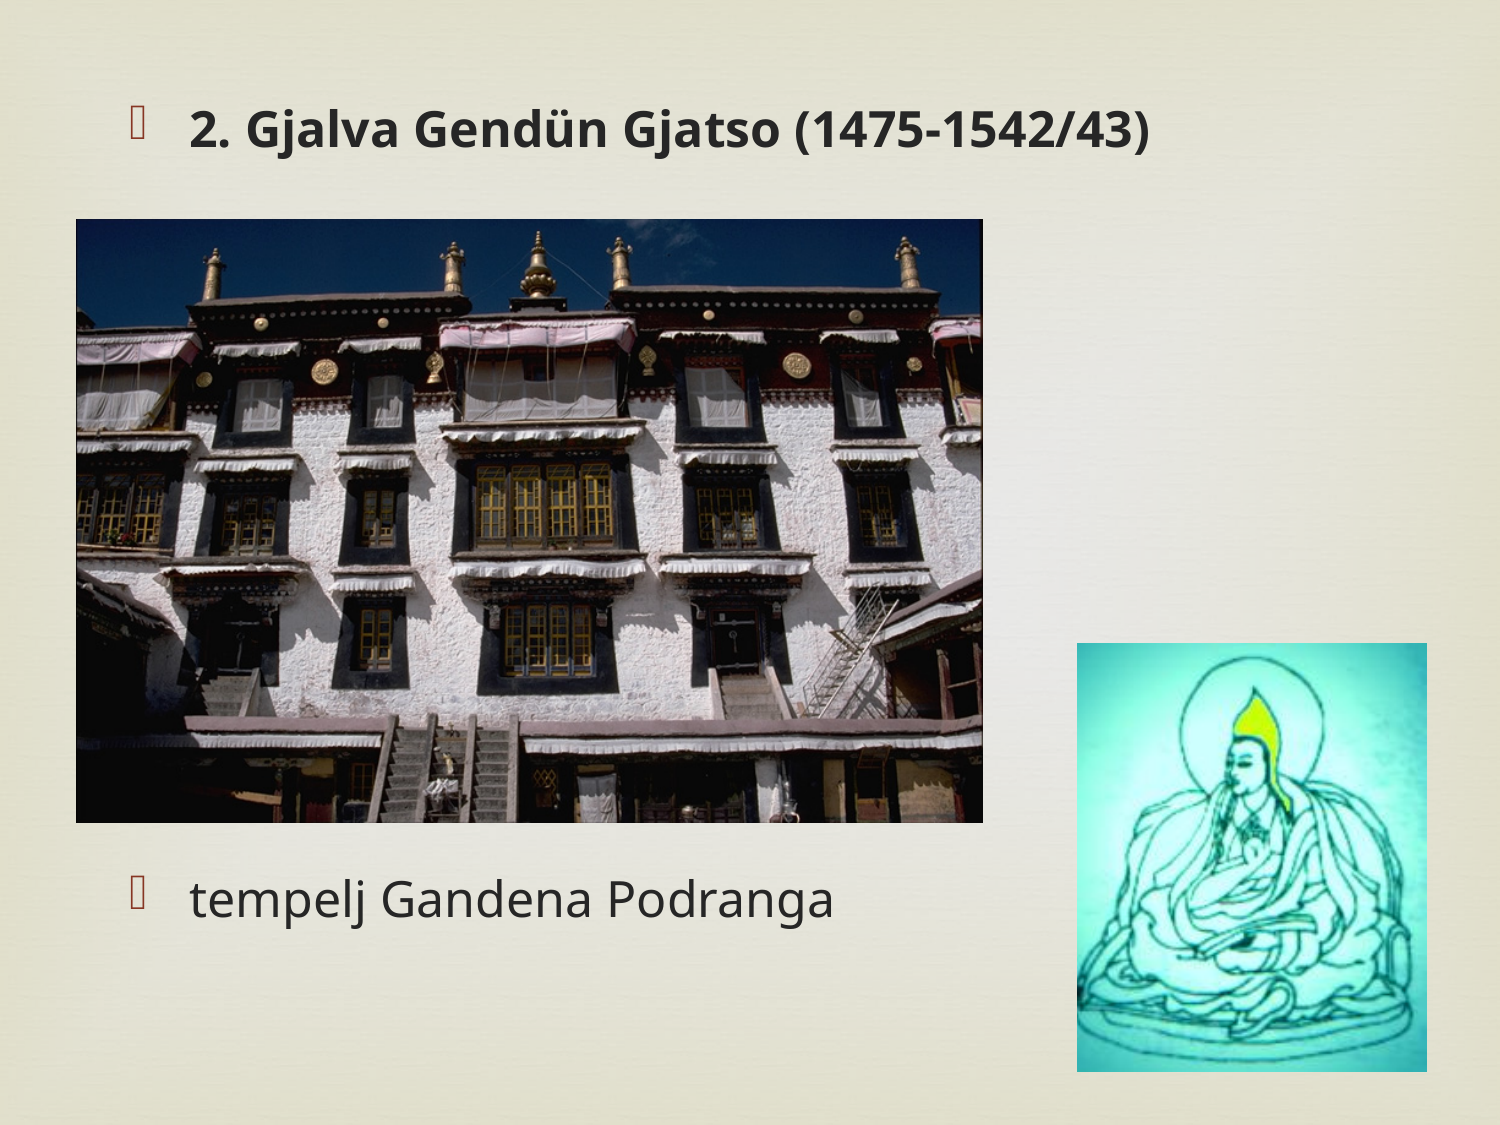

2. Gjalva Gendün Gjatso (1475-1542/43)
tempelj Gandena Podranga